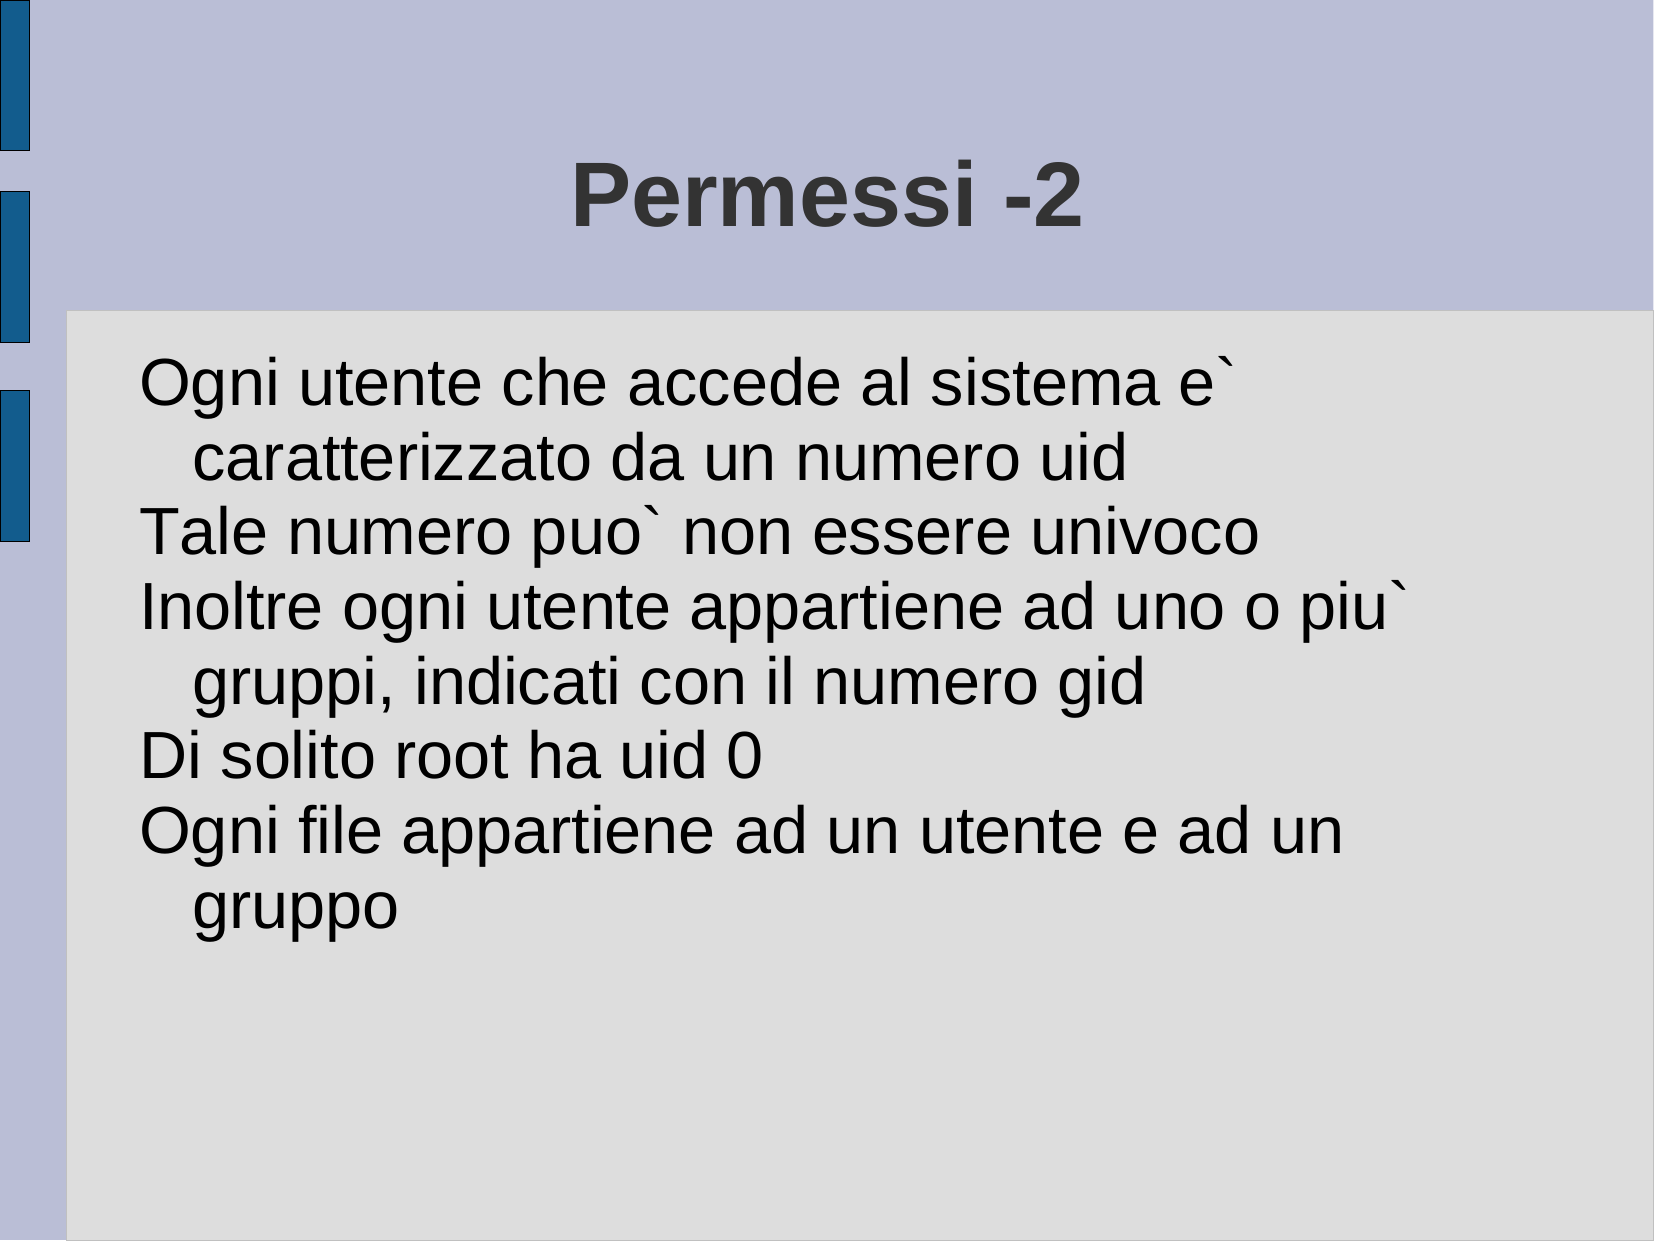

# Permessi -2
Ogni utente che accede al sistema e` caratterizzato da un numero uid
Tale numero puo` non essere univoco
Inoltre ogni utente appartiene ad uno o piu` gruppi, indicati con il numero gid
Di solito root ha uid 0
Ogni file appartiene ad un utente e ad un gruppo